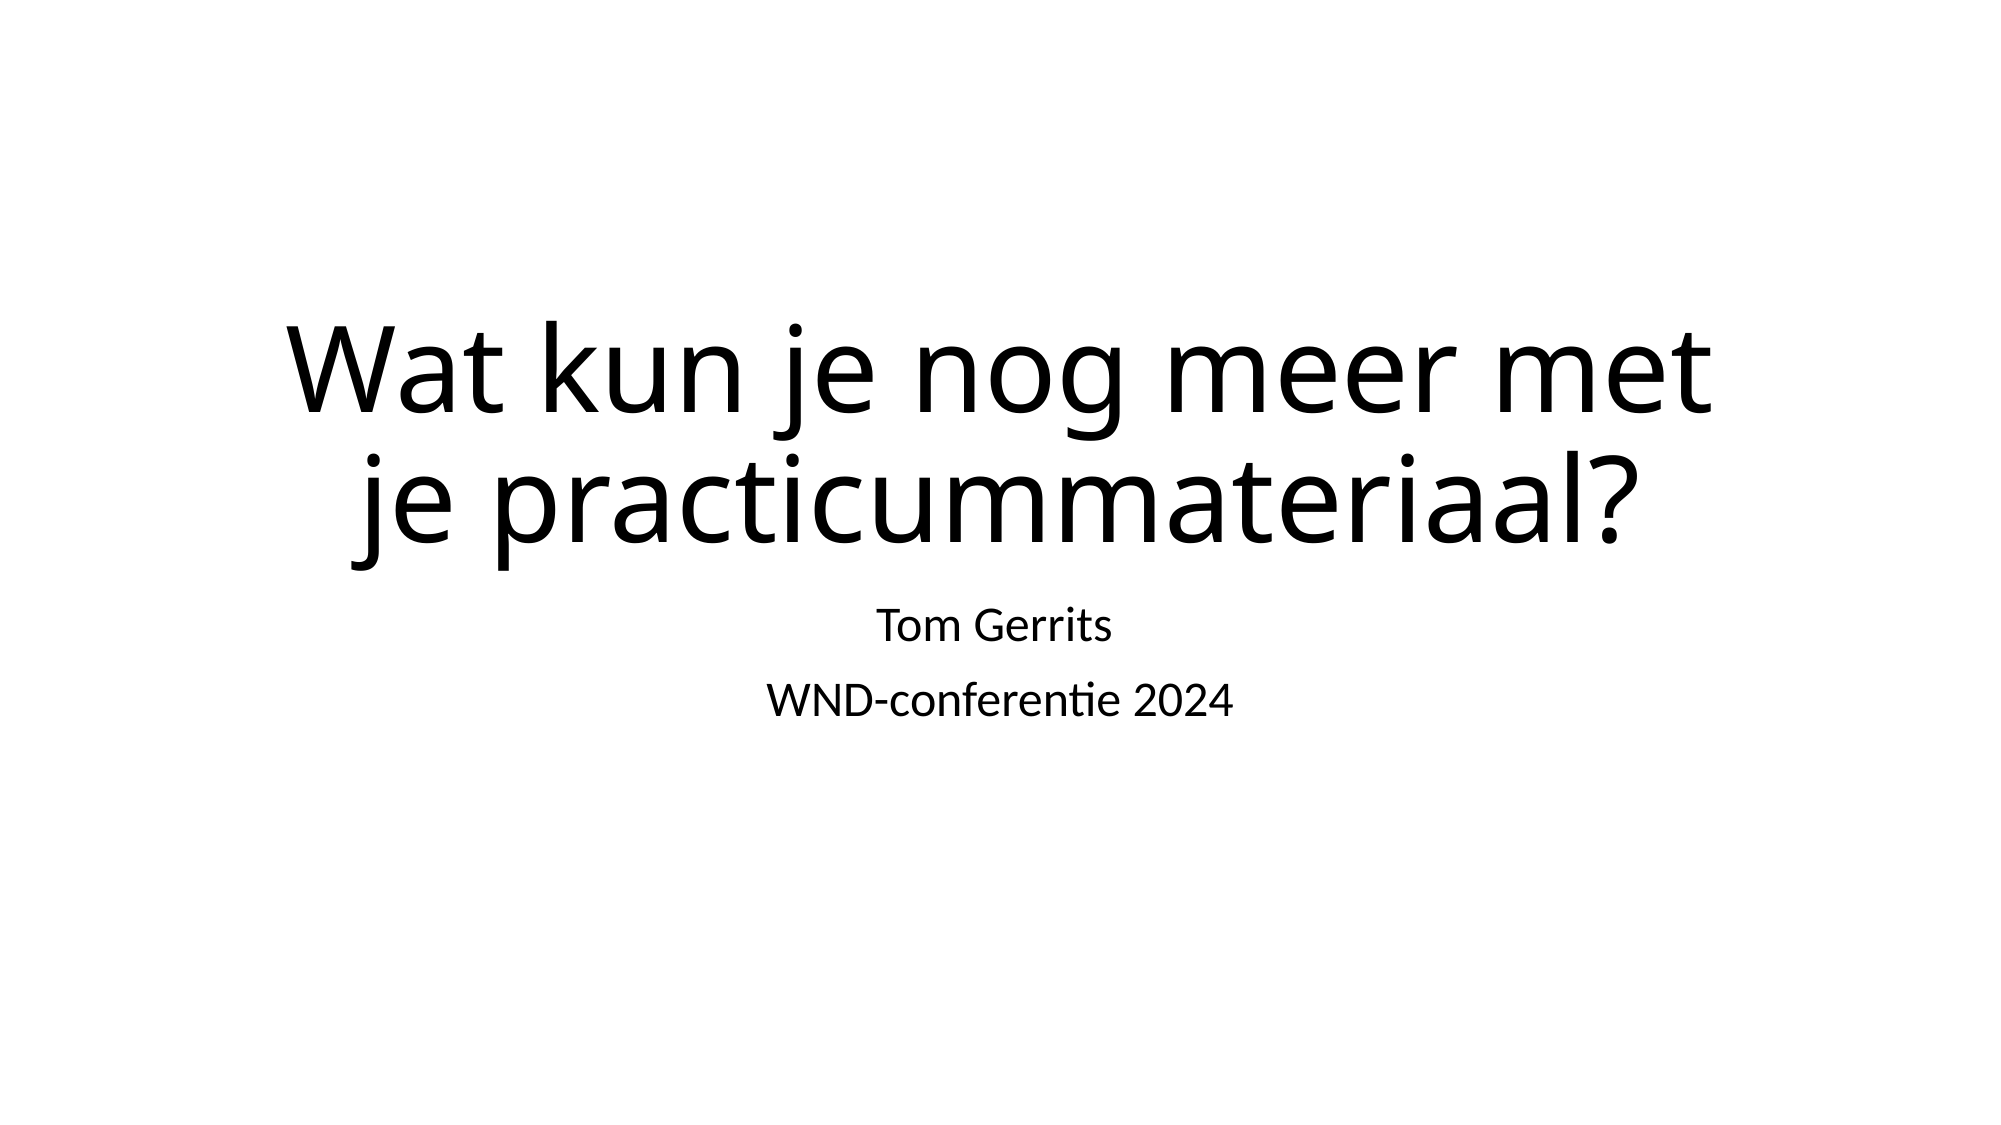

# Wat kun je nog meer met je practicummateriaal?
Tom Gerrits
WND-conferentie 2024